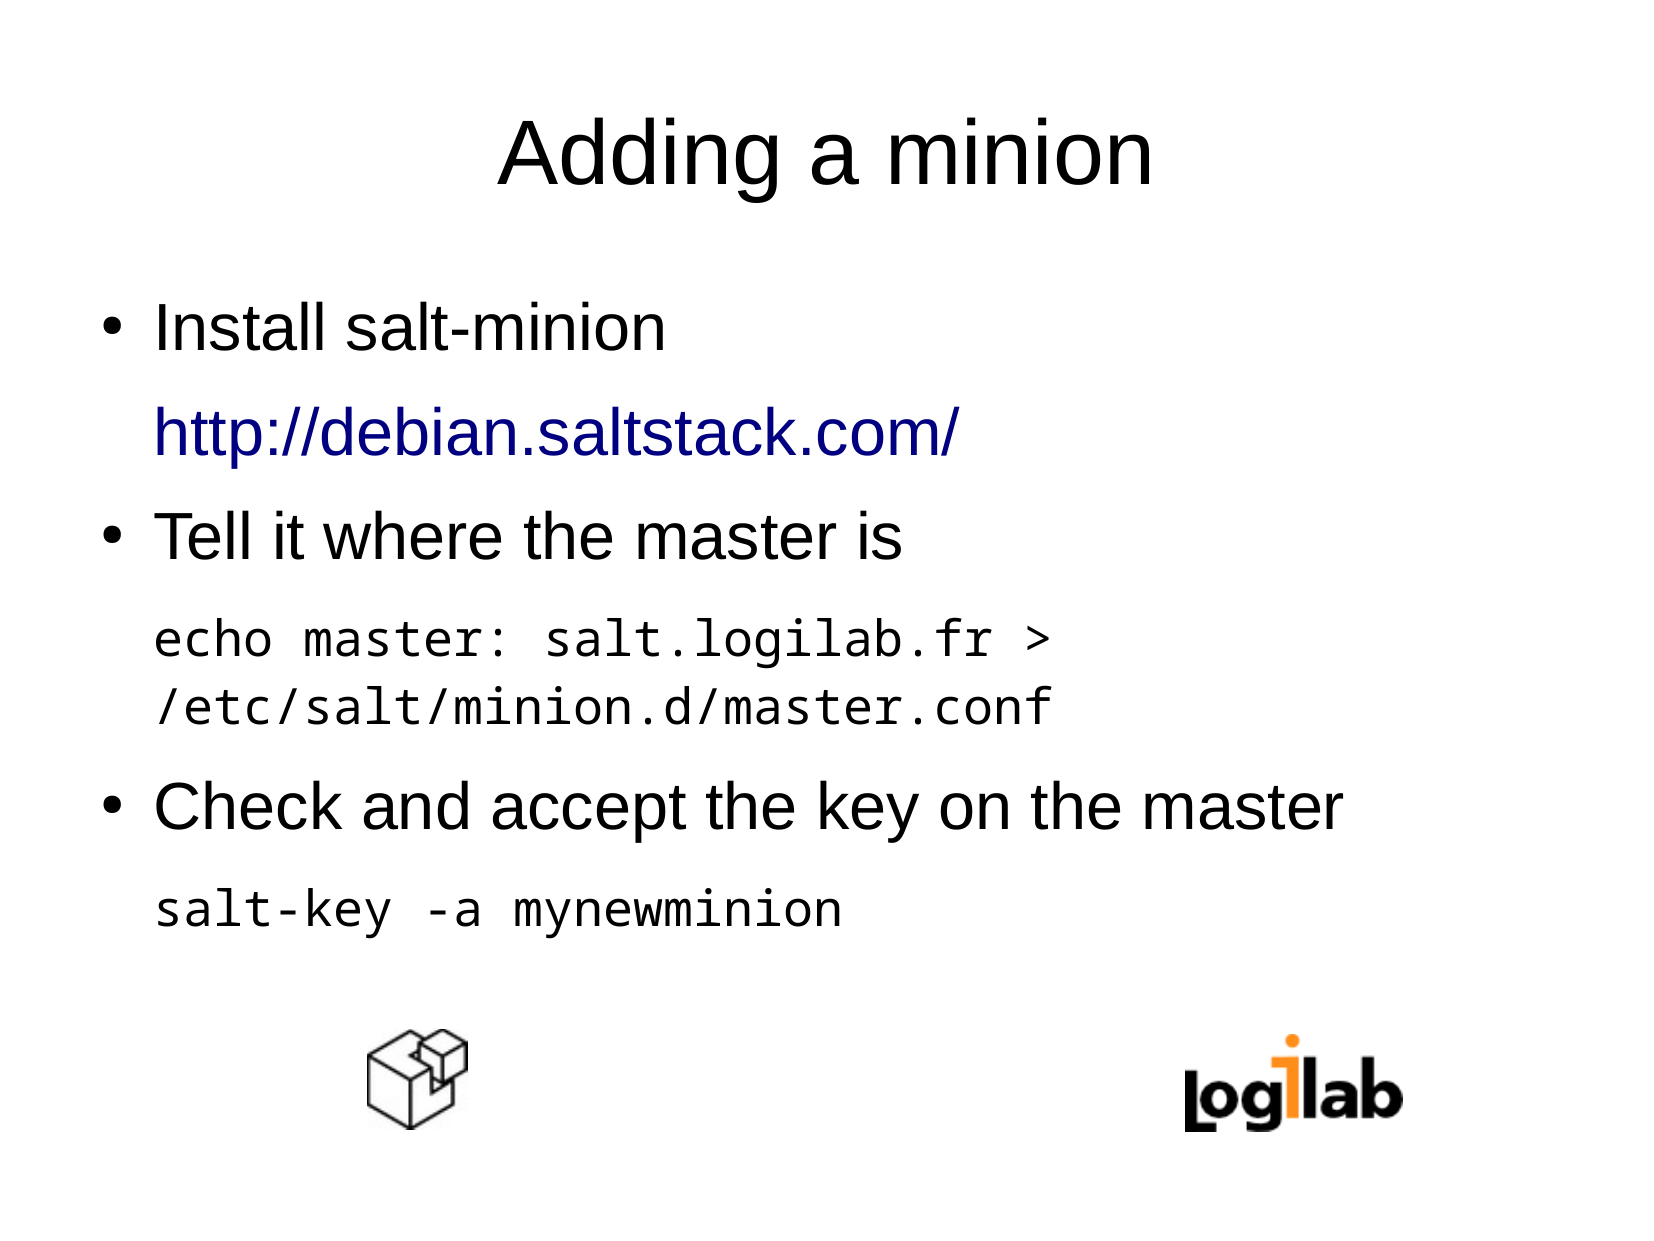

# Adding a minion
Install salt-minion
http://debian.saltstack.com/
Tell it where the master is
echo master: salt.logilab.fr > /etc/salt/minion.d/master.conf
Check and accept the key on the master
salt-key -a mynewminion